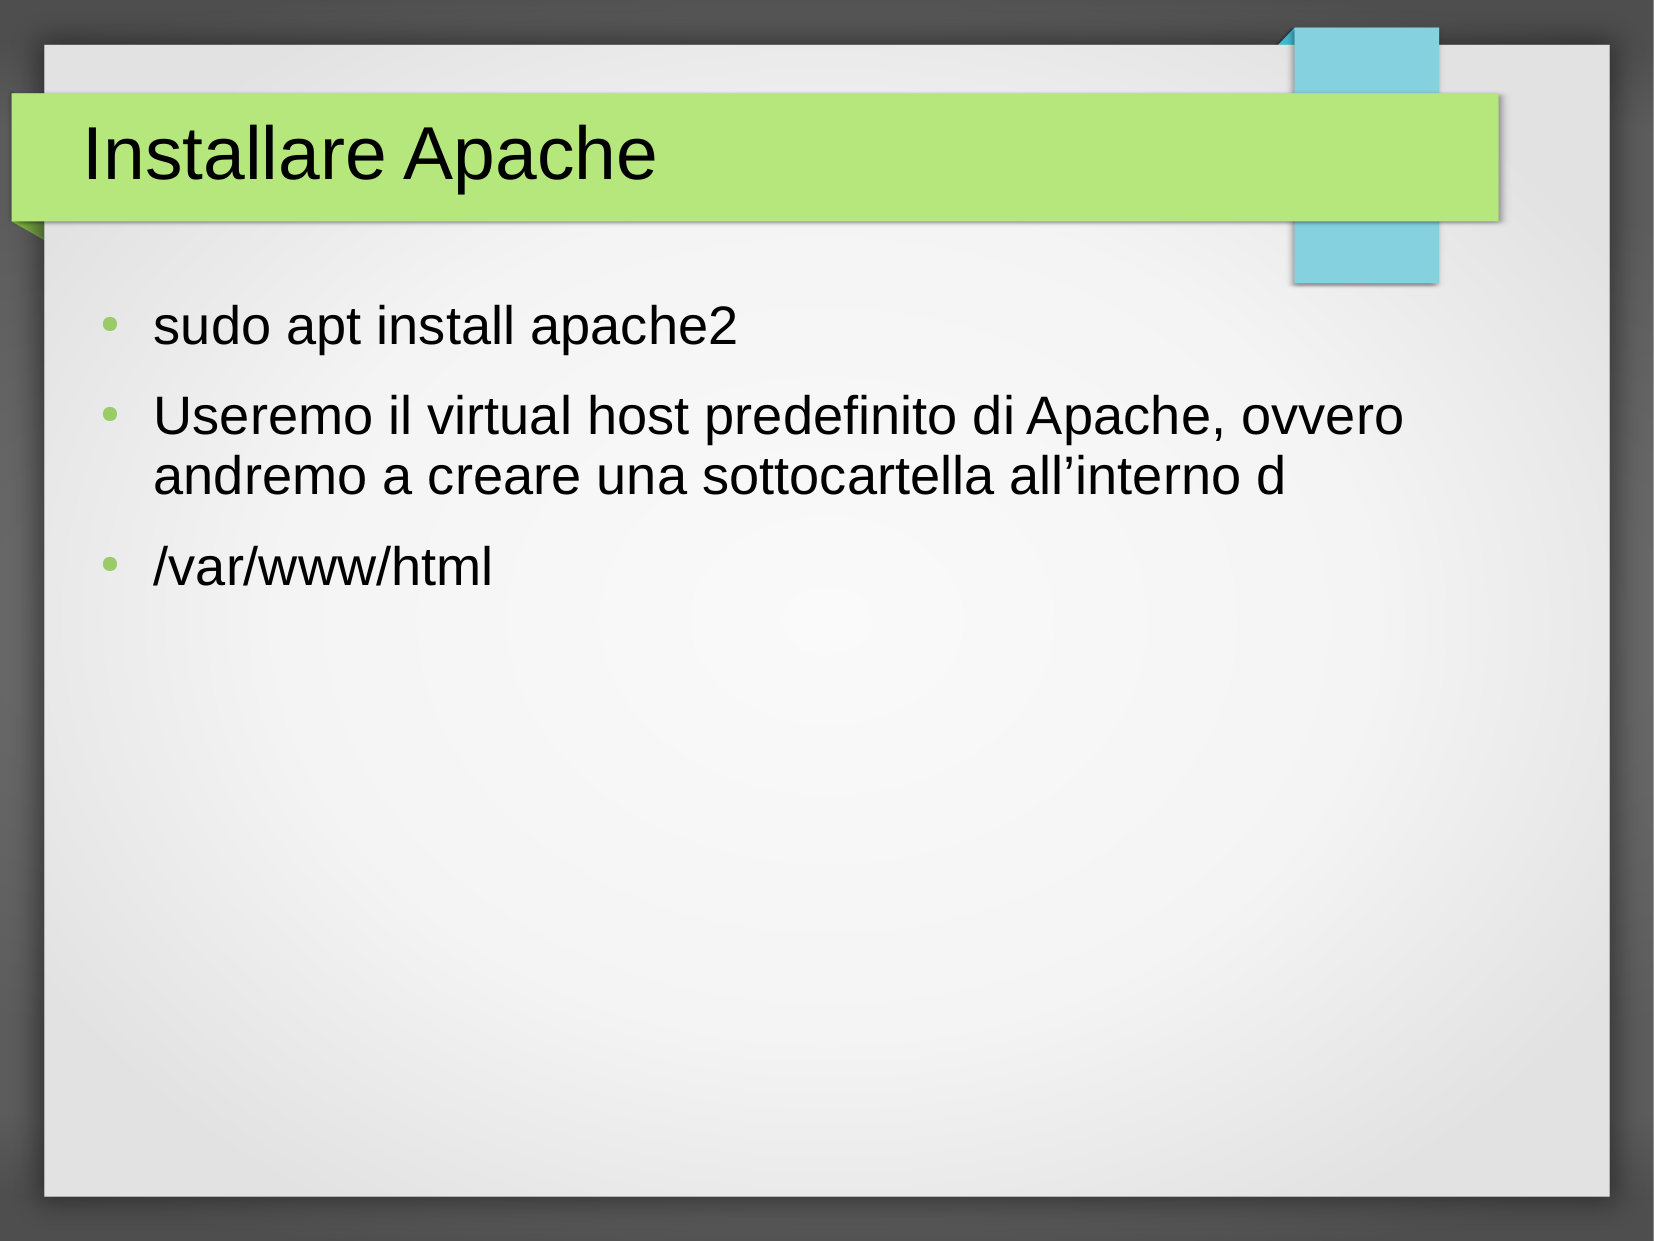

# Installare Apache
sudo apt install apache2
Useremo il virtual host predefinito di Apache, ovvero andremo a creare una sottocartella all’interno d
/var/www/html